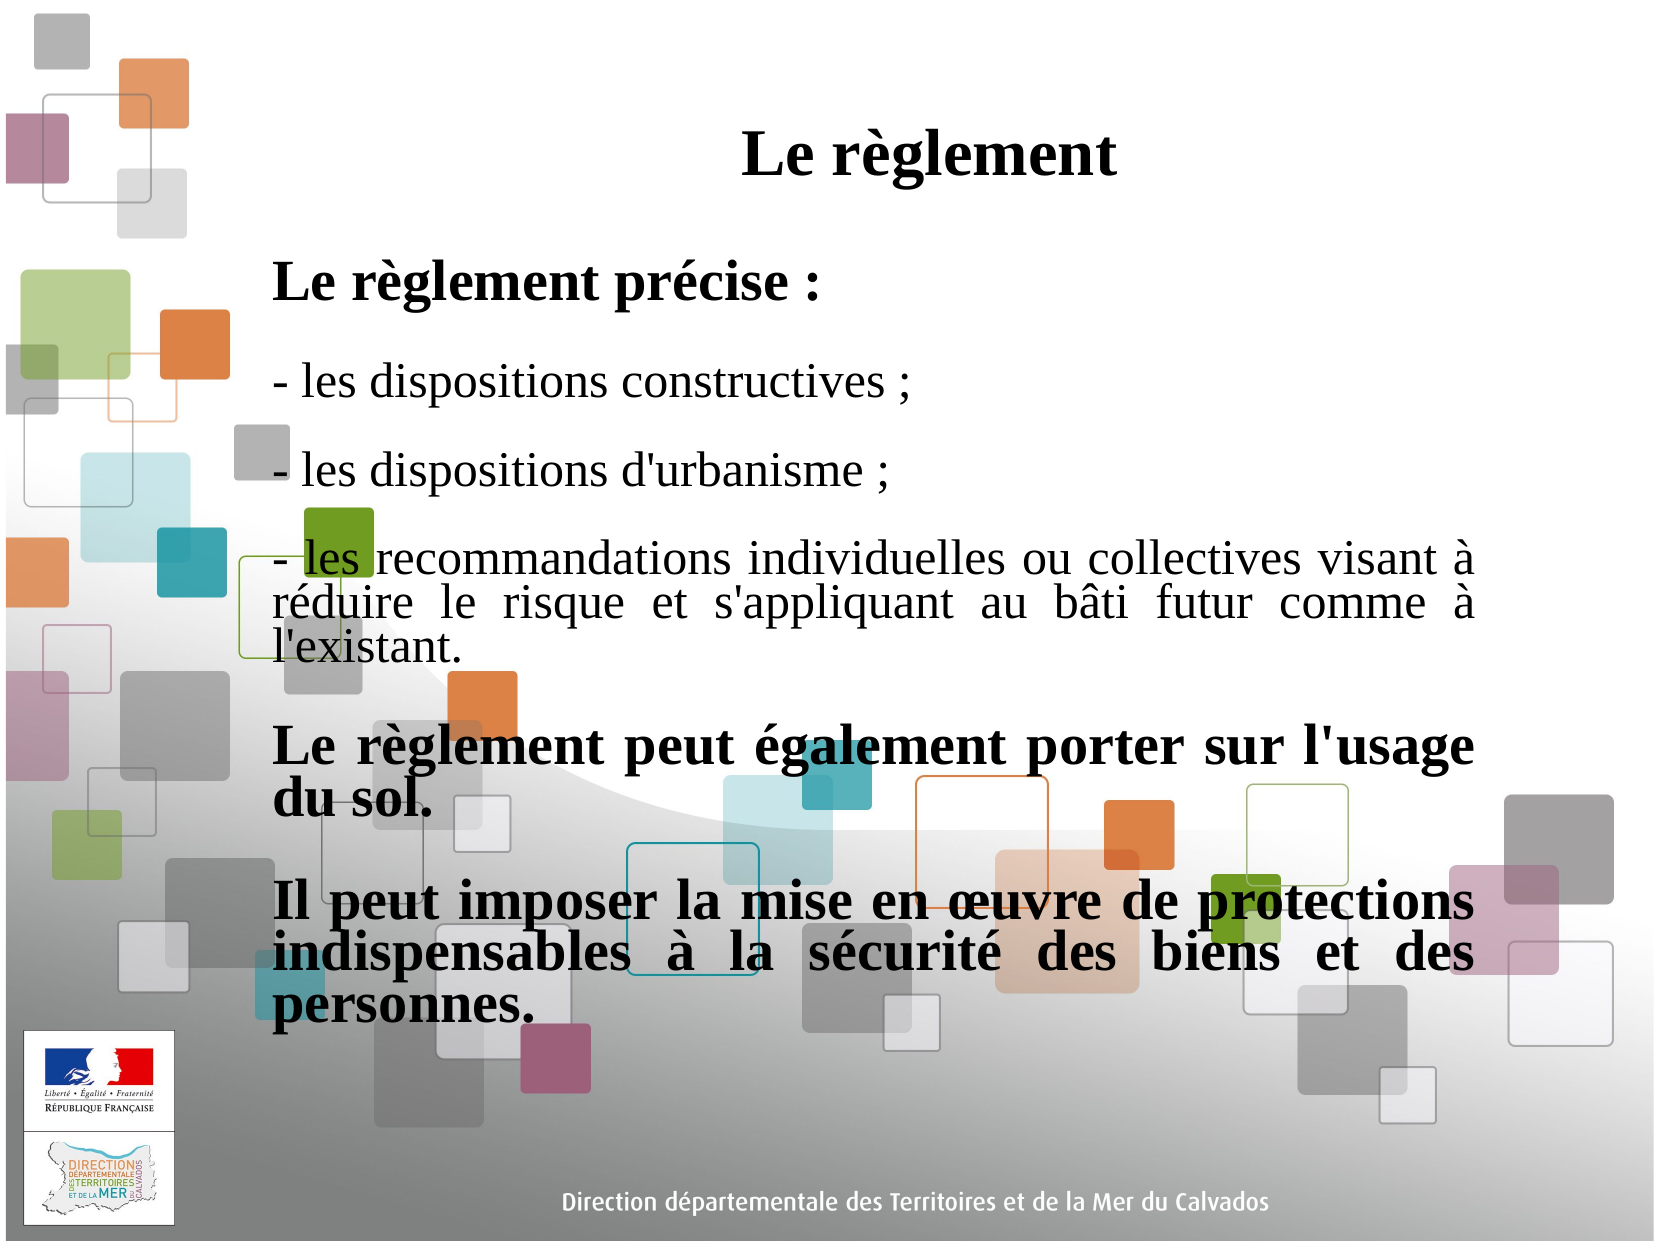

Le règlement
Le règlement précise :
- les dispositions constructives ;
- les dispositions d'urbanisme ;
- les recommandations individuelles ou collectives visant à réduire le risque et s'appliquant au bâti futur comme à l'existant.
Le règlement peut également porter sur l'usage du sol.
Il peut imposer la mise en œuvre de protections indispensables à la sécurité des biens et des personnes.
#